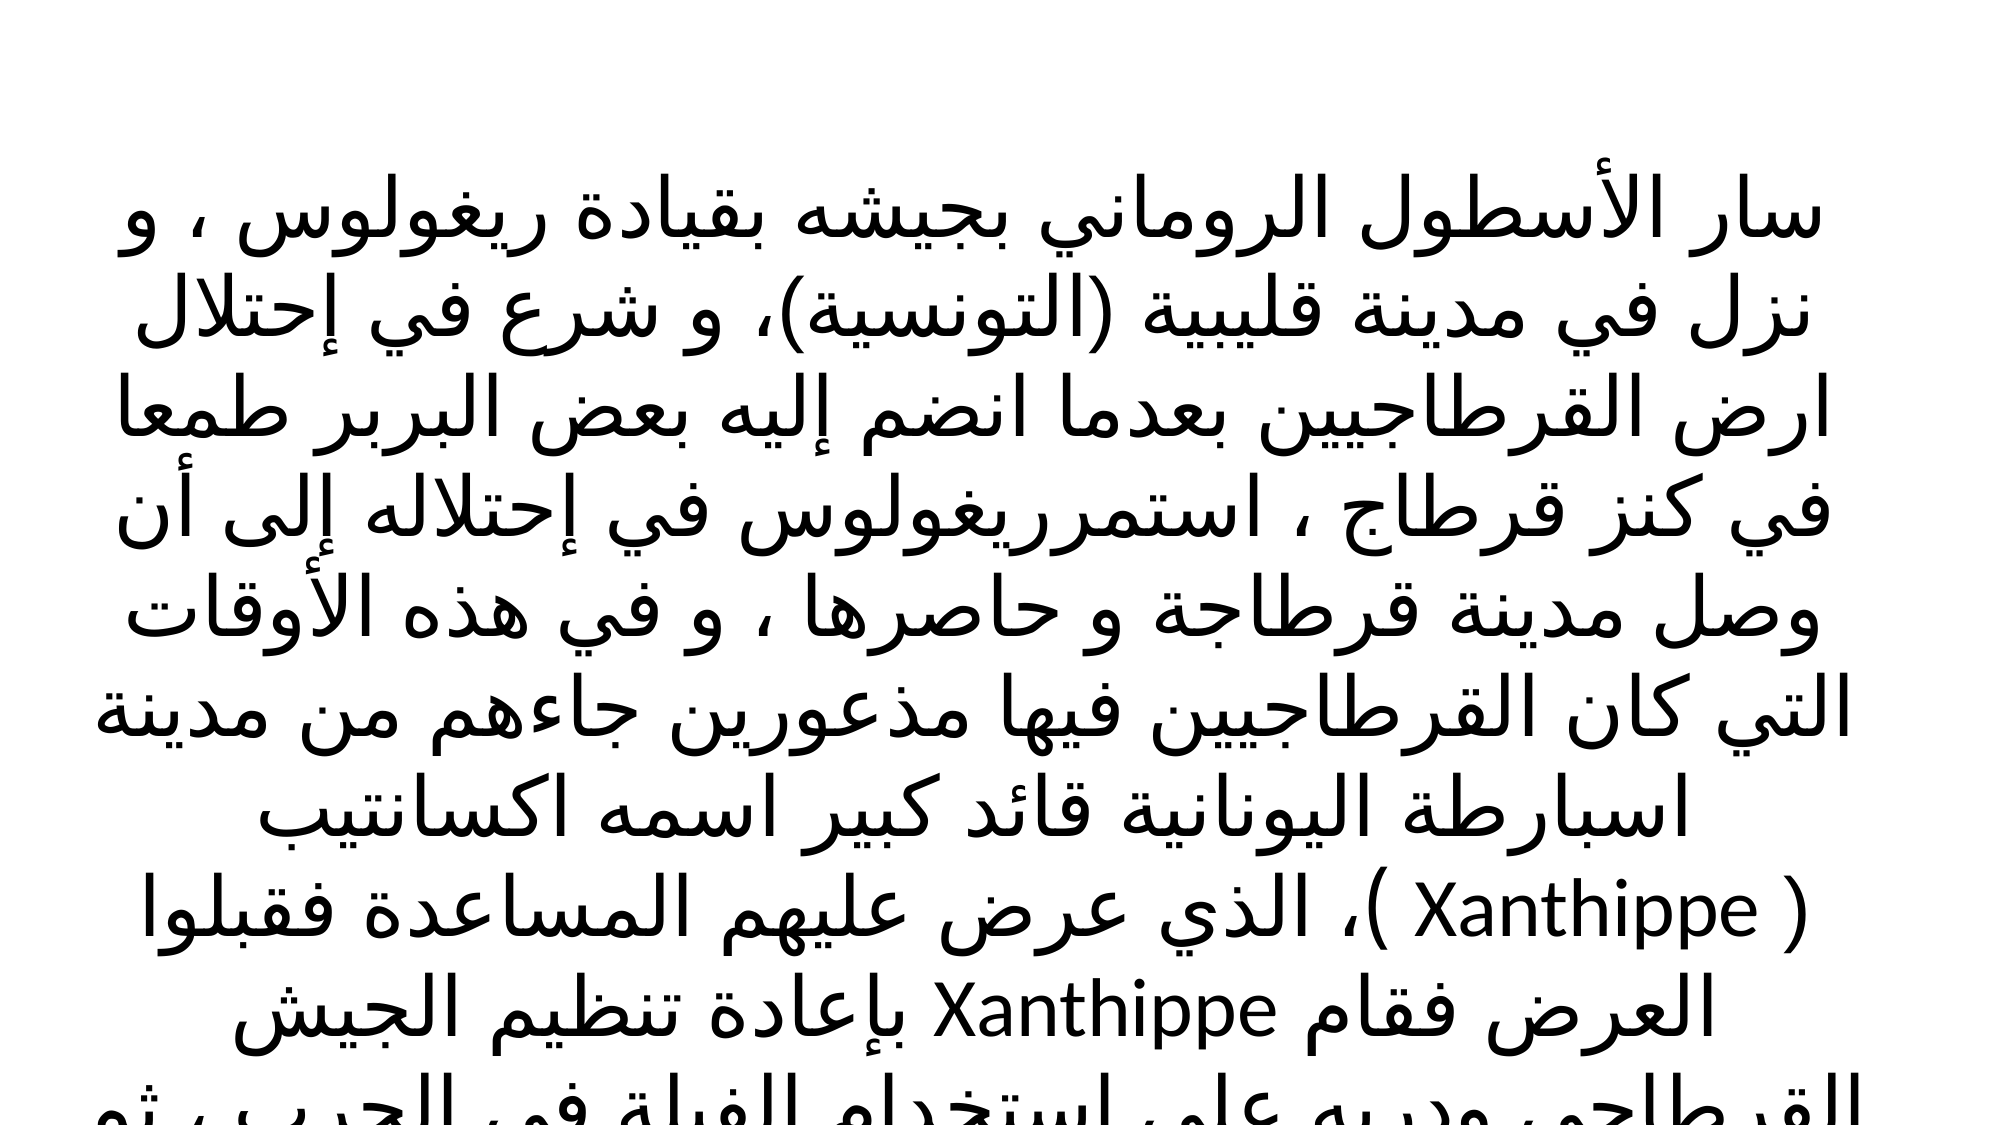

سار الأسطول الروماني بجيشه بقيادة ريغولوس ، و نزل في مدينة قليبية (التونسية)، و شرع في إحتلال ارض القرطاجيين بعدما انضم إليه بعض البربر طمعا في كنز قرطاج ، استمرريغولوس في إحتلاله إلى أن وصل مدينة قرطاجة و حاصرها ، و في هذه الأوقات التي كان القرطاجيين فيها مذعورين جاءهم من مدينة اسبارطة اليونانية قائد كبير اسمه اكسانتيب ( Xanthippe )، الذي عرض عليهم المساعدة فقبلوا العرض فقام Xanthippe بإعادة تنظيم الجيش القرطاجي ودربه على استخدام الفيلة في الحرب ، ثم سار بالجيش إلى ريغولوس فانهزم الأخير عام 241 ق.م و اسره من قبل القرطاجيين .